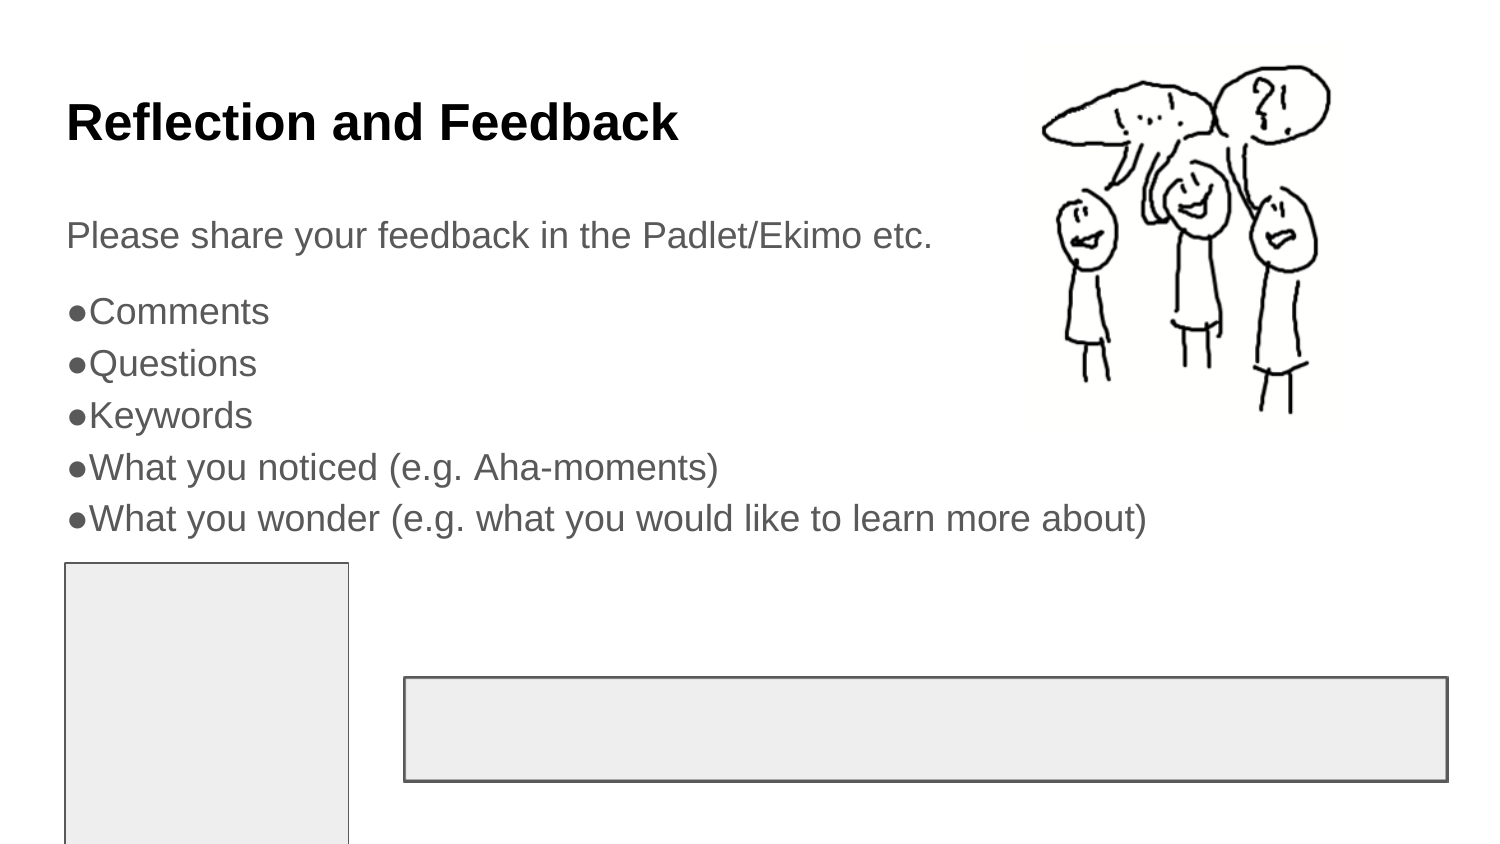

# Reflection and Feedback
Please share your feedback in the Padlet/Ekimo etc.
●Comments
●Questions
●Keywords
●What you noticed (e.g. Aha-moments)
●What you wonder (e.g. what you would like to learn more about)